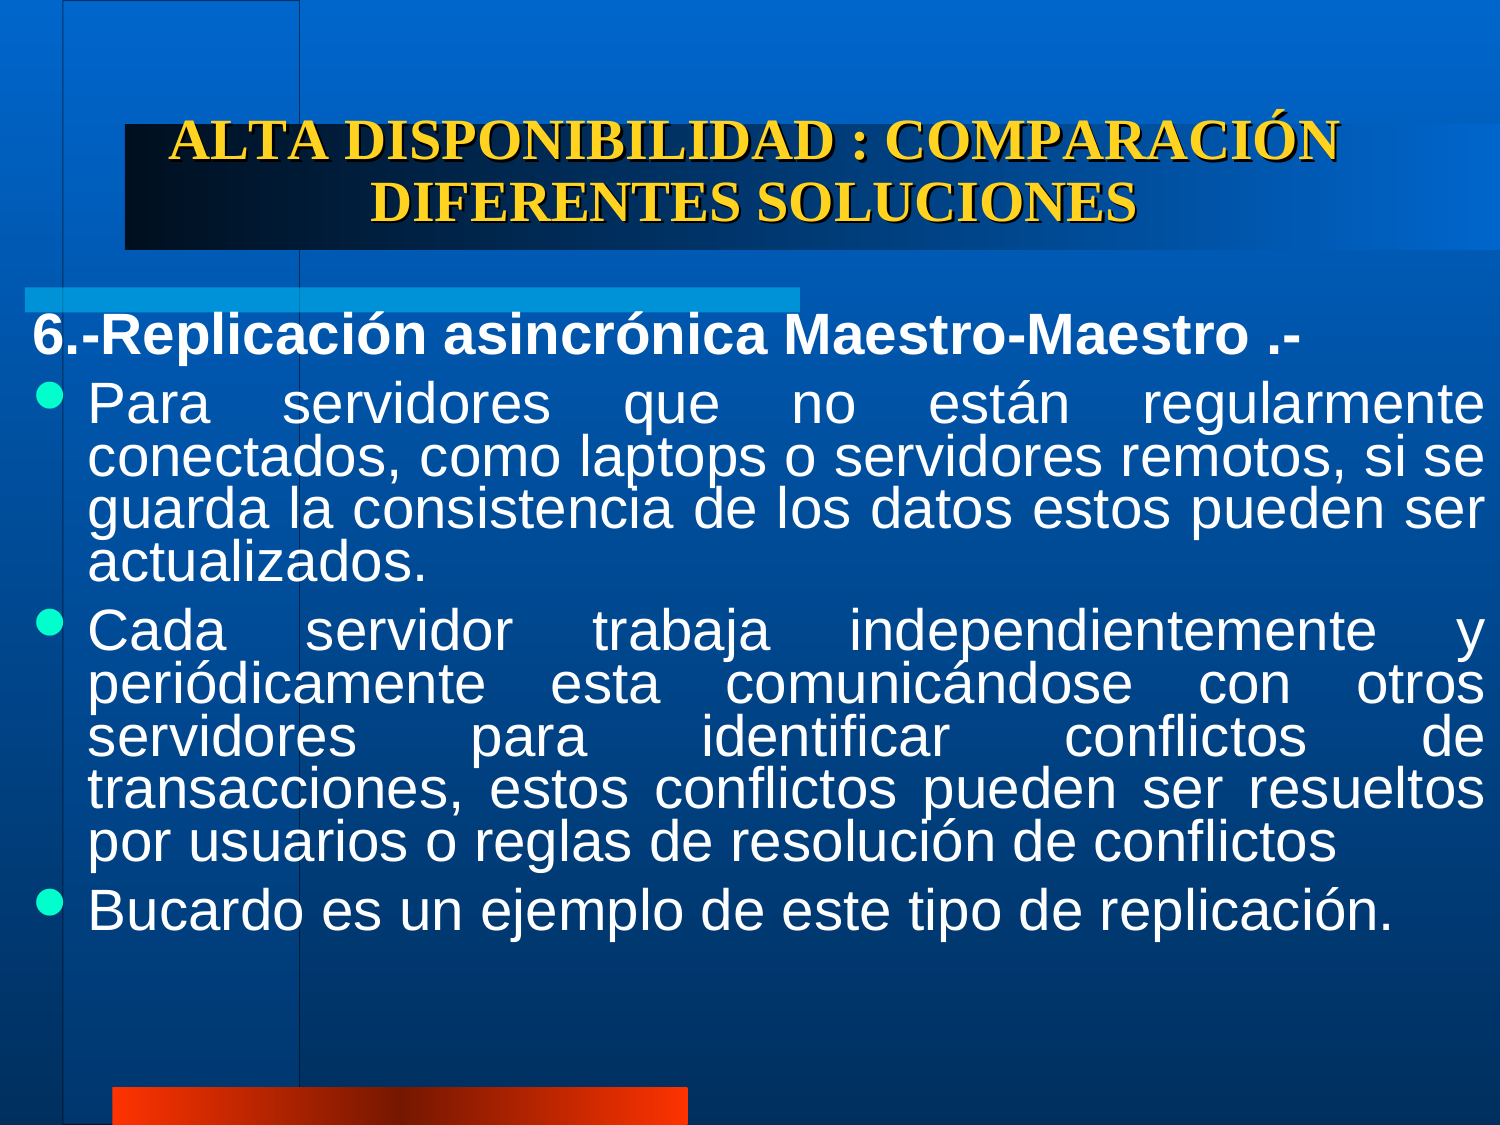

# ALTA DISPONIBILIDAD : COMPARACIÓN DIFERENTES SOLUCIONES
6.-Replicación asincrónica Maestro-Maestro .-
Para servidores que no están regularmente conectados, como laptops o servidores remotos, si se guarda la consistencia de los datos estos pueden ser actualizados.
Cada servidor trabaja independientemente y periódicamente esta comunicándose con otros servidores para identificar conflictos de transacciones, estos conflictos pueden ser resueltos por usuarios o reglas de resolución de conflictos
Bucardo es un ejemplo de este tipo de replicación.